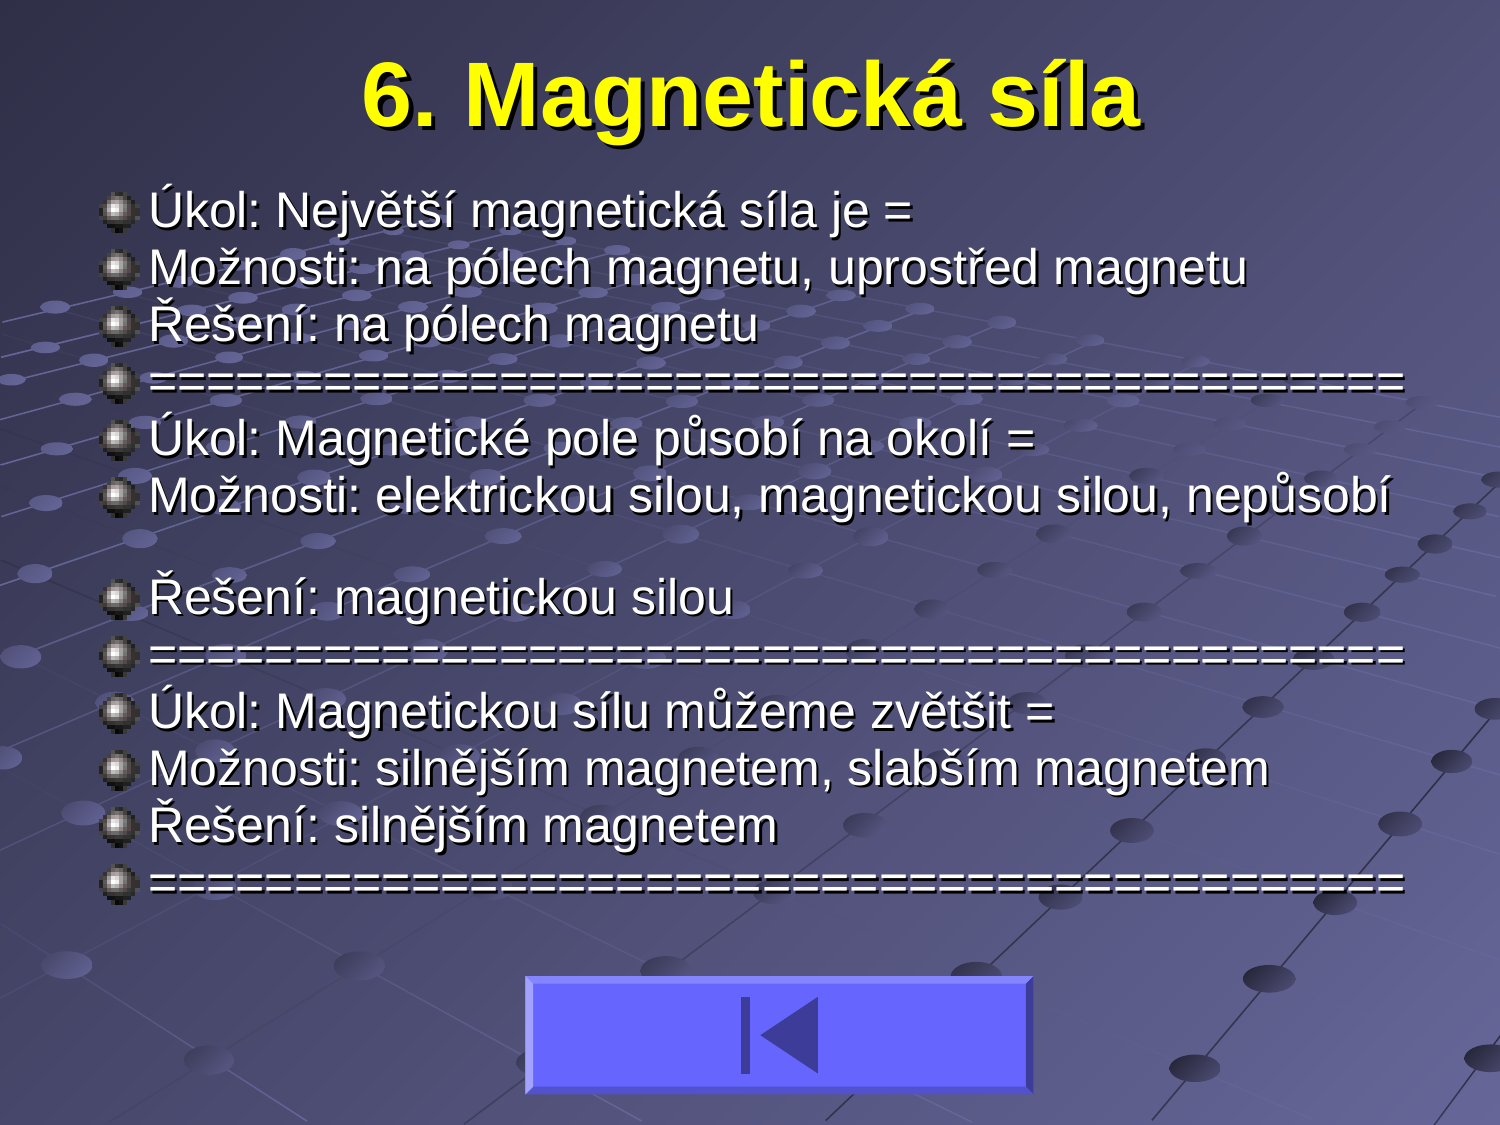

# 6. Magnetická síla
Úkol: Největší magnetická síla je =
Možnosti: na pólech magnetu, uprostřed magnetu
Řešení: na pólech magnetu
===========================================
Úkol: Magnetické pole působí na okolí =
Možnosti: elektrickou silou, magnetickou silou, nepůsobí
Řešení: magnetickou silou
===========================================
Úkol: Magnetickou sílu můžeme zvětšit =
Možnosti: silnějším magnetem, slabším magnetem
Řešení: silnějším magnetem
===========================================